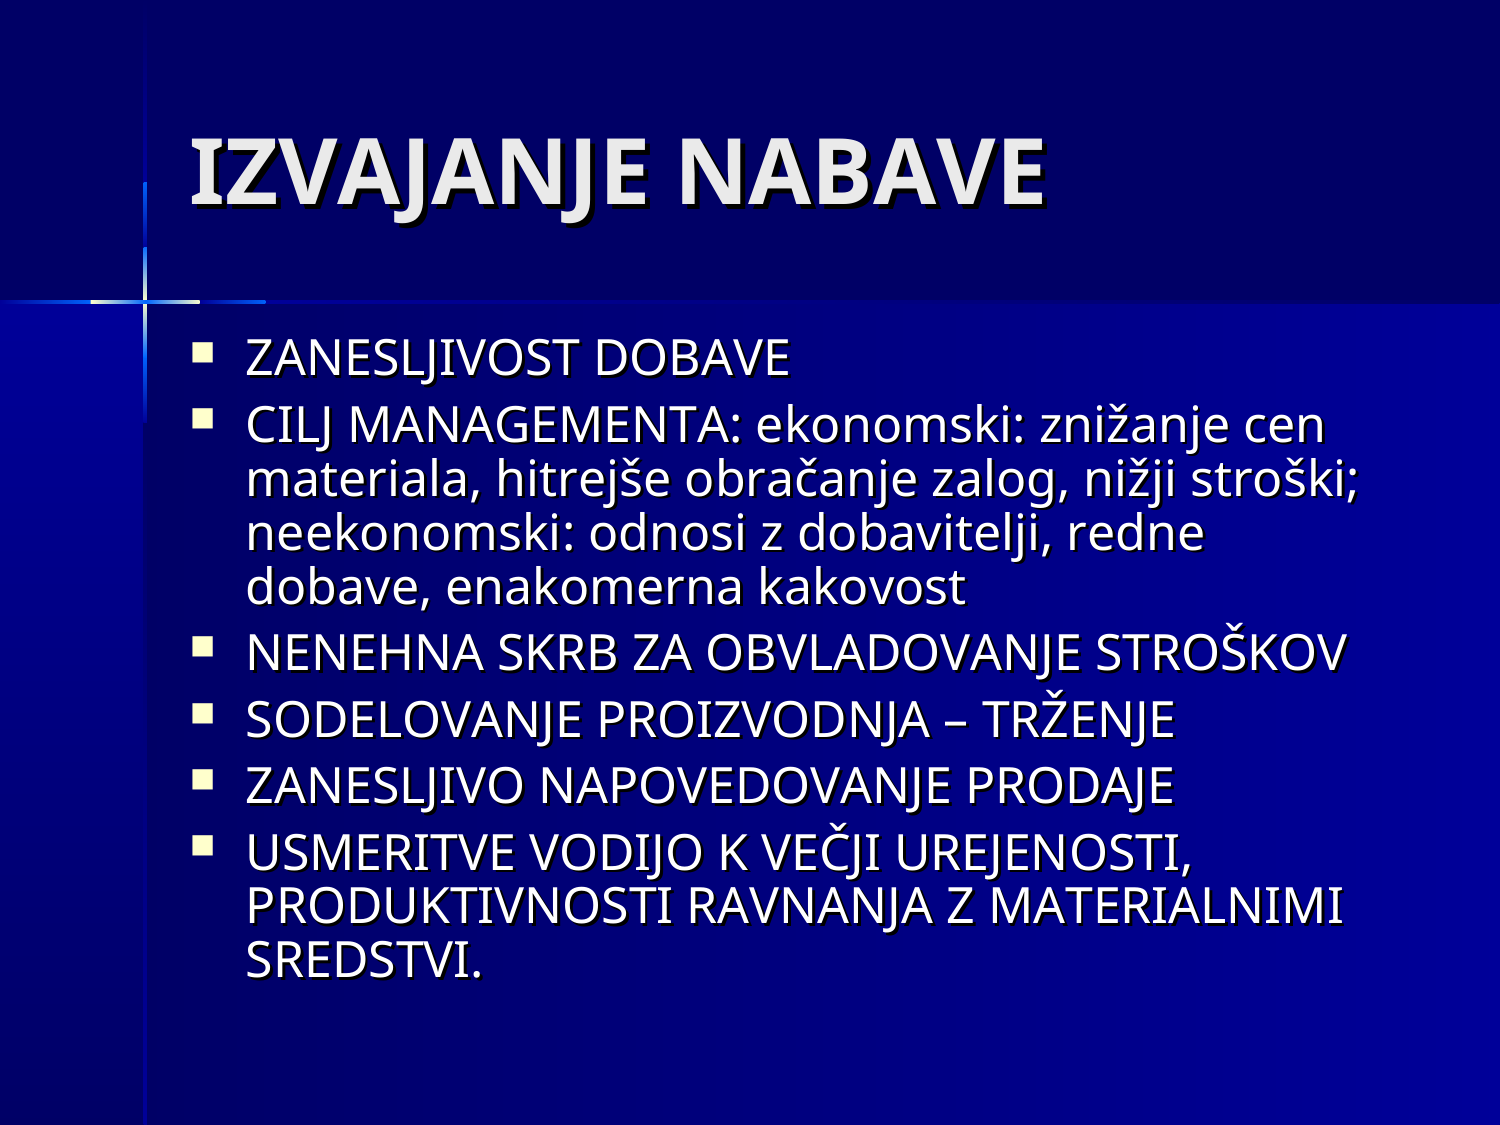

# IZVAJANJE NABAVE
ZANESLJIVOST DOBAVE
CILJ MANAGEMENTA: ekonomski: znižanje cen materiala, hitrejše obračanje zalog, nižji stroški; neekonomski: odnosi z dobavitelji, redne dobave, enakomerna kakovost
NENEHNA SKRB ZA OBVLADOVANJE STROŠKOV
SODELOVANJE PROIZVODNJA – TRŽENJE
ZANESLJIVO NAPOVEDOVANJE PRODAJE
USMERITVE VODIJO K VEČJI UREJENOSTI, PRODUKTIVNOSTI RAVNANJA Z MATERIALNIMI SREDSTVI.